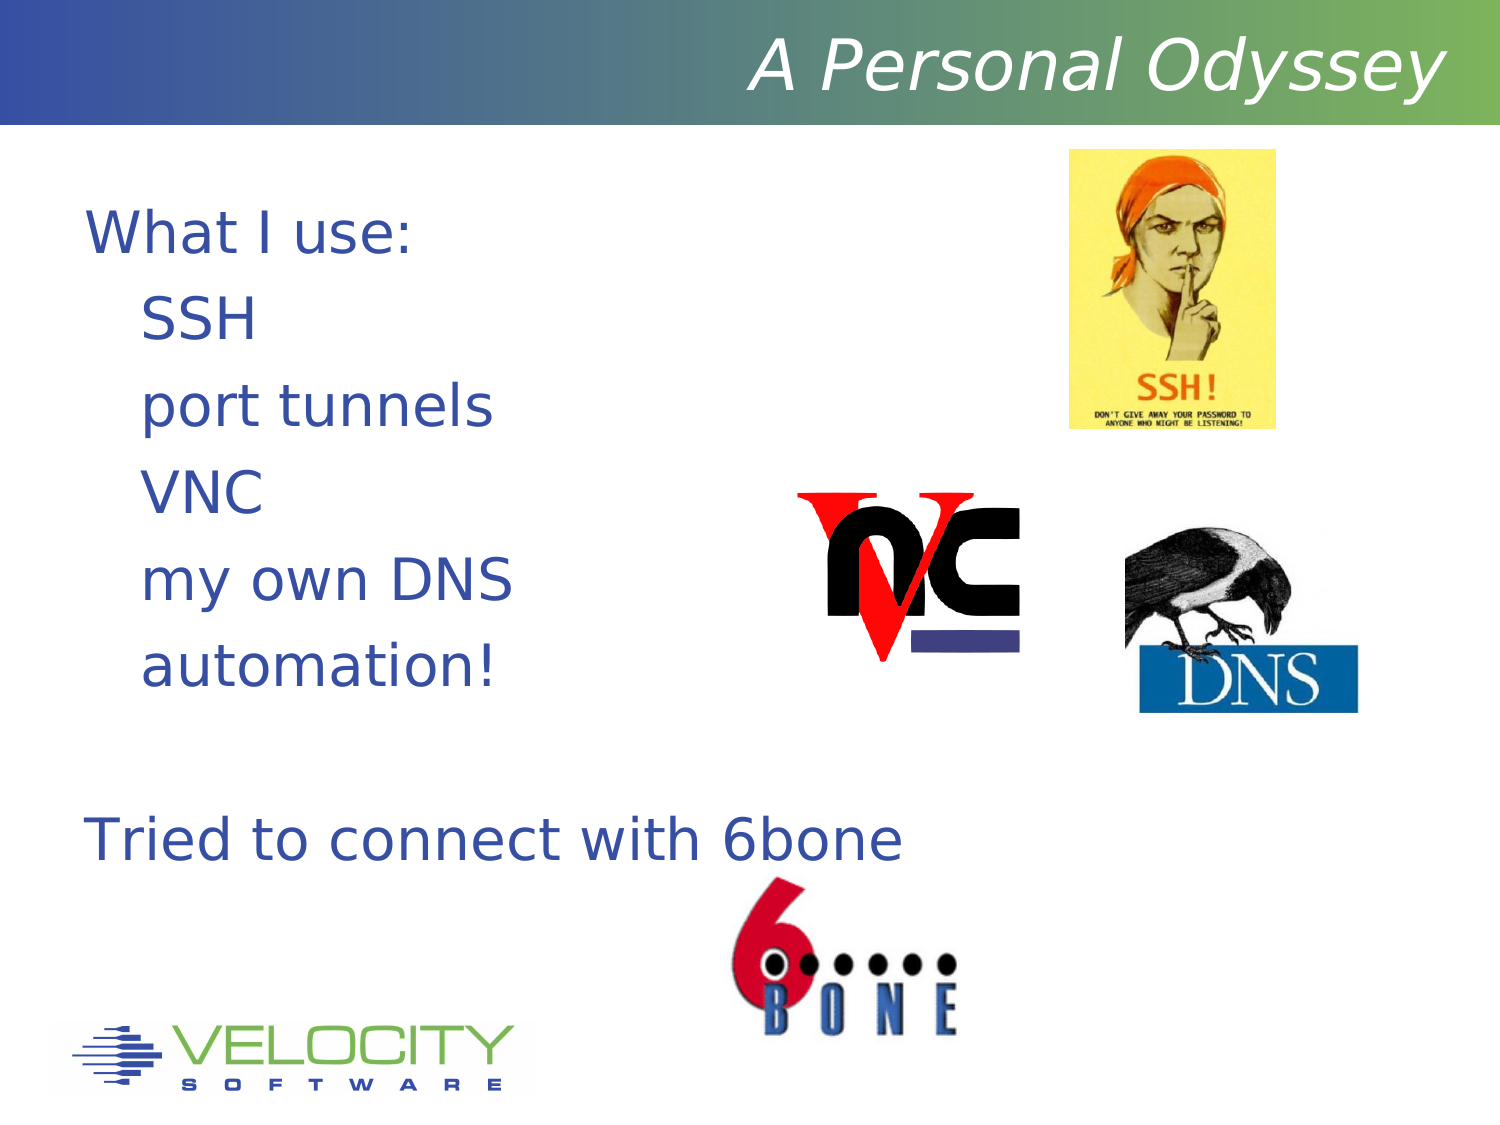

# A Personal Odyssey
What I use:
 SSH
 port tunnels
 VNC
 my own DNS
 automation!
Tried to connect with 6bone